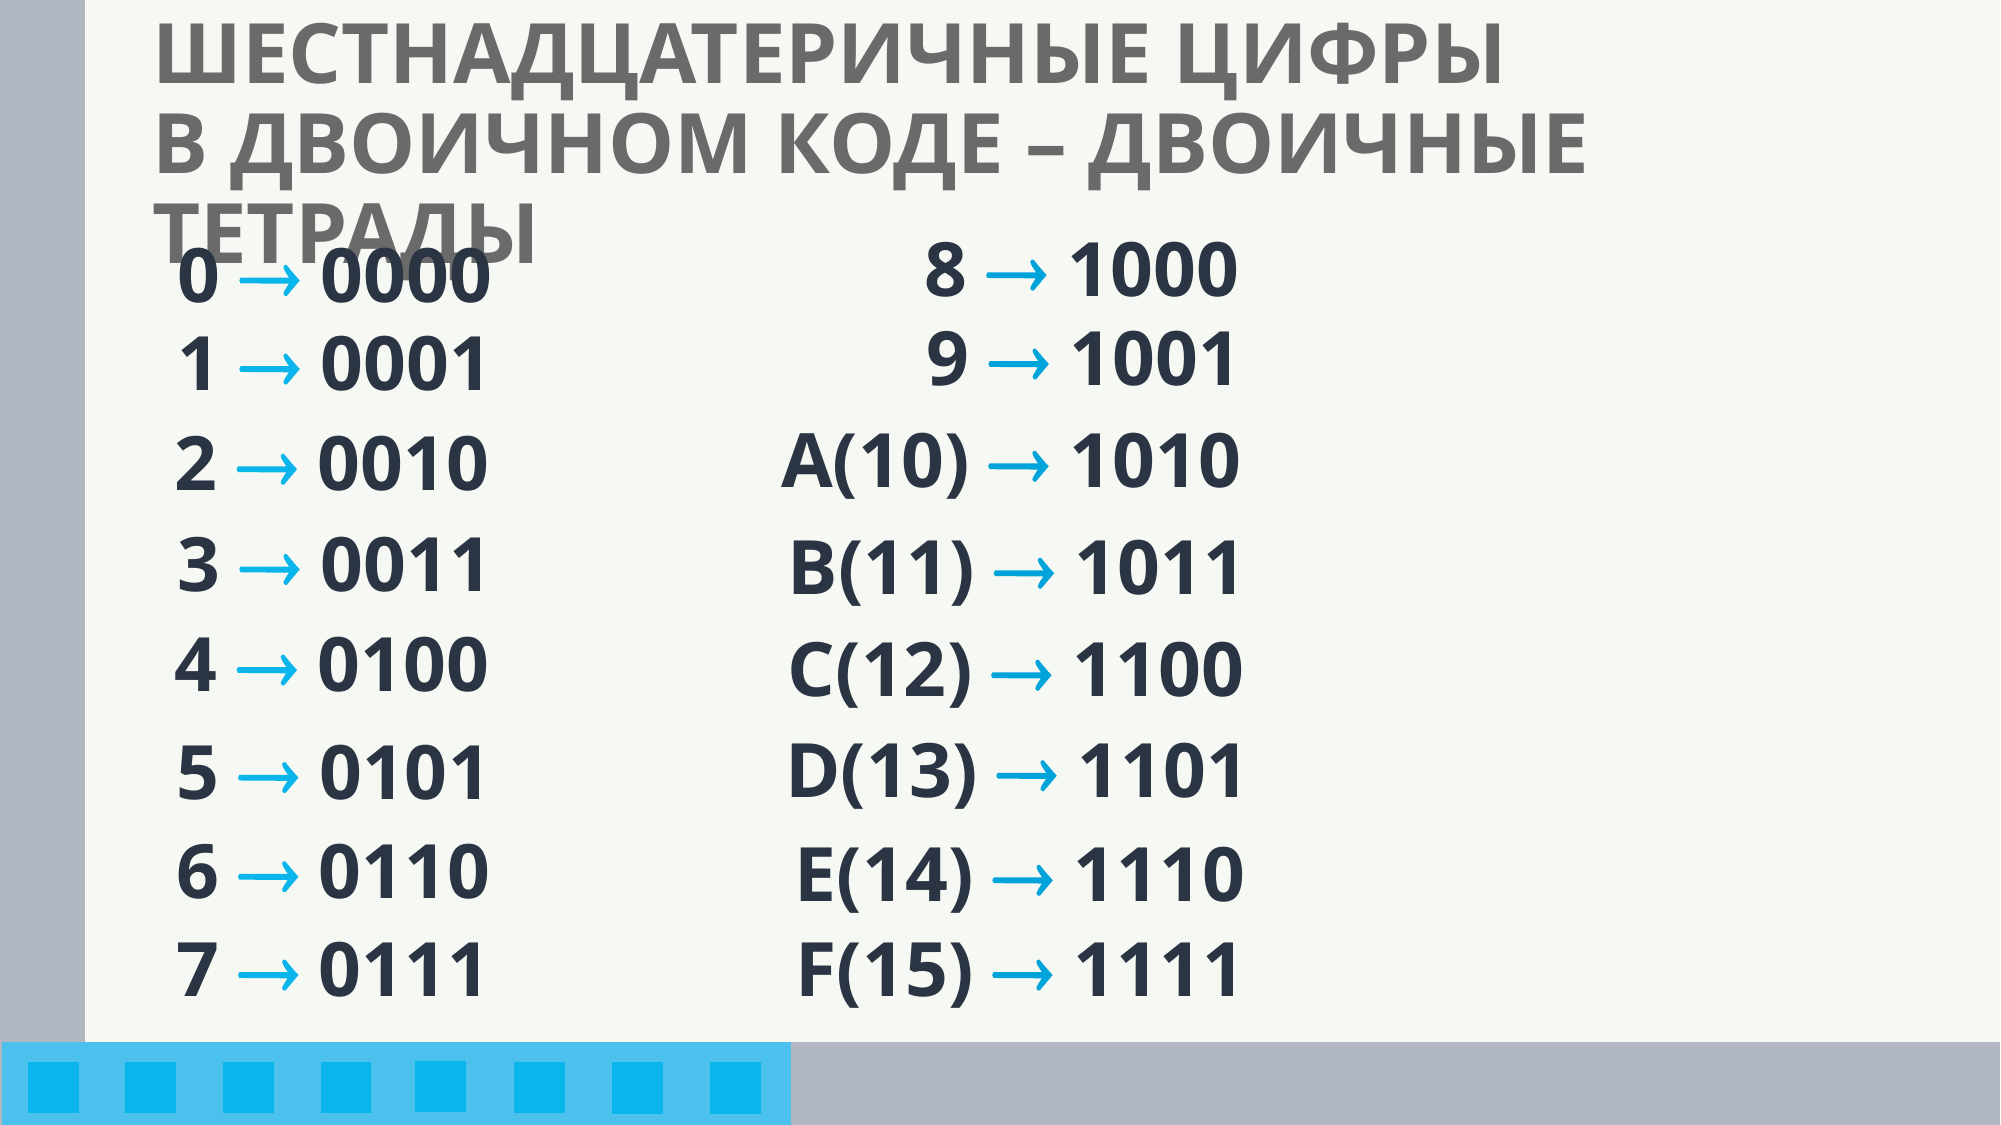

# ШЕСТНАДЦАТЕРИЧНЫЕ ЦИФРЫ В ДВОИЧНОМ КОДЕ – ДВОИЧНЫЕ ТЕТРАДЫ
8  1000
0  0000
9  1001
1  0001
A(10)  1010
2  0010
3  0011
B(11)  1011
4  0100
C(12)  1100
D(13)  1101
5  0101
6  0110
E(14)  1110
7  0111
F(15)  1111